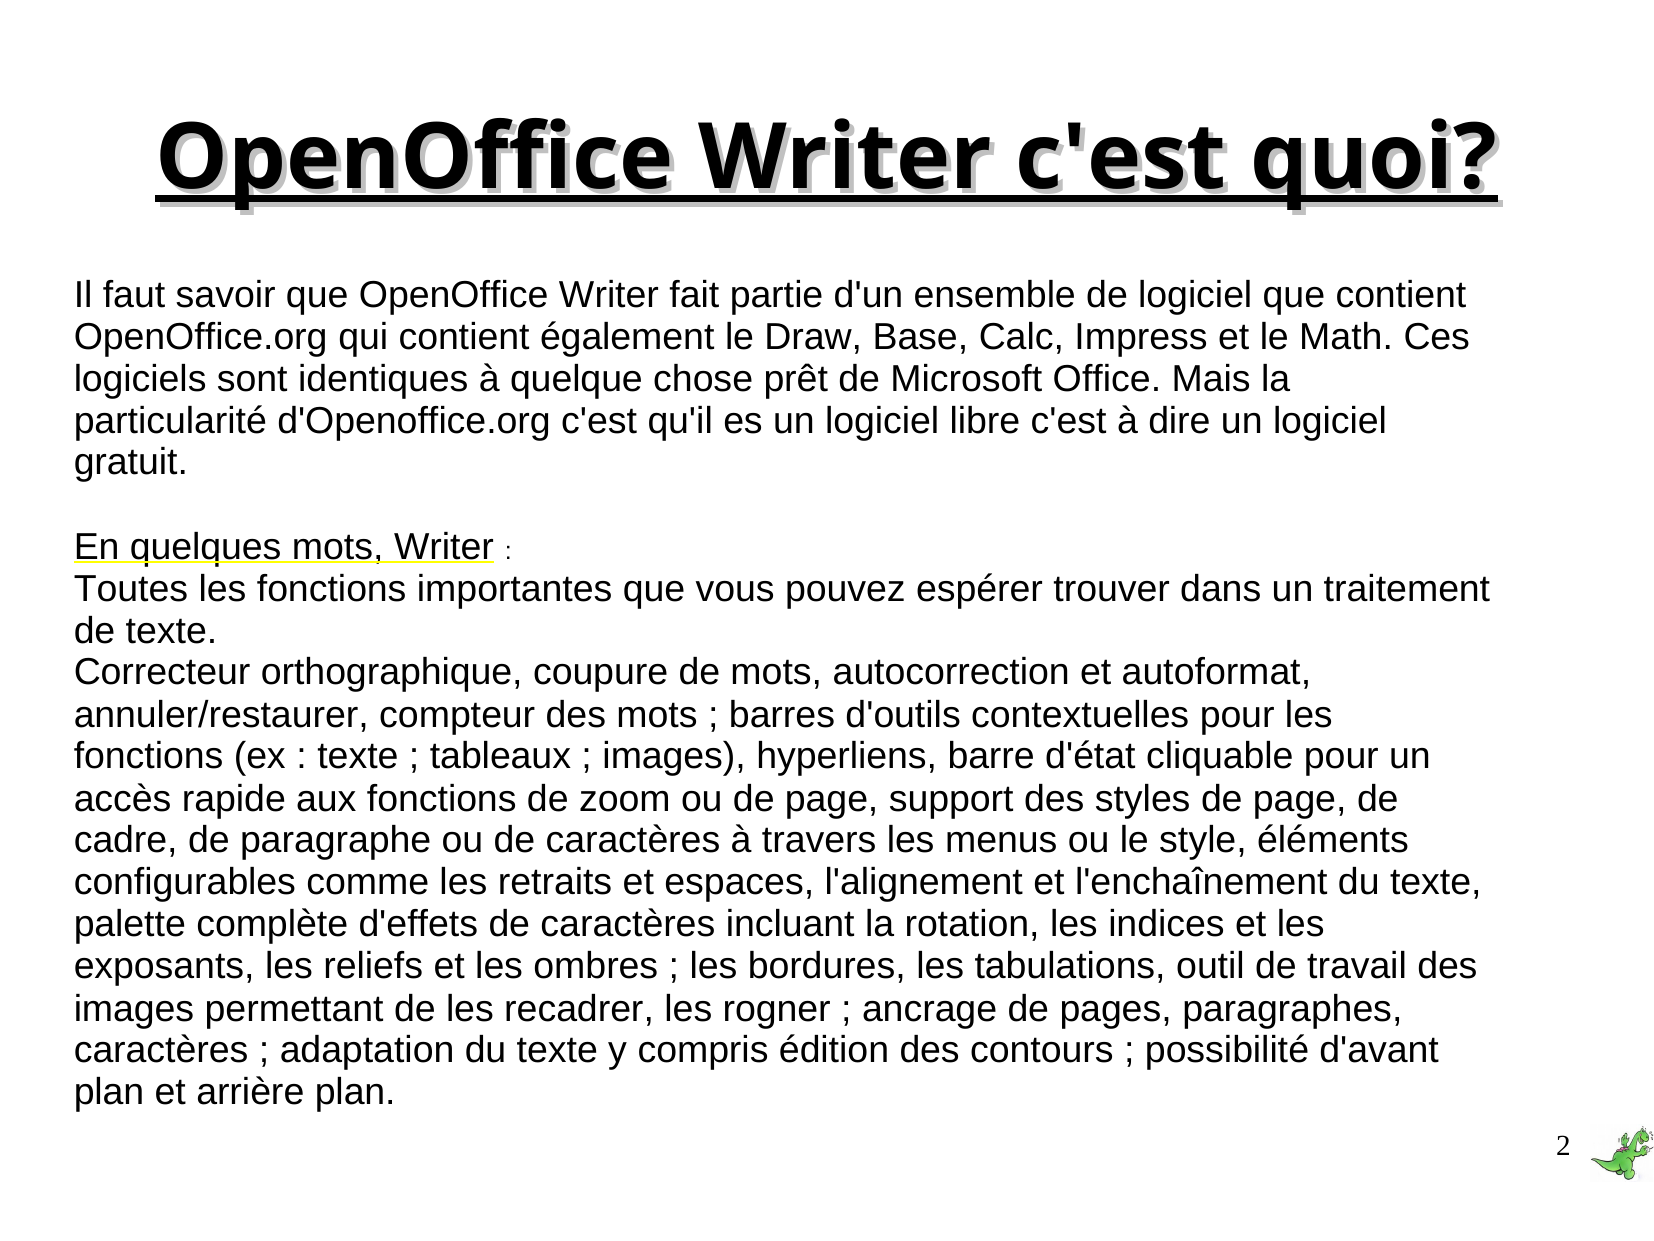

# OpenOffice Writer c'est quoi?
Il faut savoir que OpenOffice Writer fait partie d'un ensemble de logiciel que contient OpenOffice.org qui contient également le Draw, Base, Calc, Impress et le Math. Ces logiciels sont identiques à quelque chose prêt de Microsoft Office. Mais la particularité d'Openoffice.org c'est qu'il es un logiciel libre c'est à dire un logiciel gratuit.
En quelques mots, Writer :
Toutes les fonctions importantes que vous pouvez espérer trouver dans un traitement de texte.
Correcteur orthographique, coupure de mots, autocorrection et autoformat, annuler/restaurer, compteur des mots ; barres d'outils contextuelles pour les fonctions (ex : texte ; tableaux ; images), hyperliens, barre d'état cliquable pour un accès rapide aux fonctions de zoom ou de page, support des styles de page, de cadre, de paragraphe ou de caractères à travers les menus ou le style, éléments configurables comme les retraits et espaces, l'alignement et l'enchaînement du texte, palette complète d'effets de caractères incluant la rotation, les indices et les exposants, les reliefs et les ombres ; les bordures, les tabulations, outil de travail des images permettant de les recadrer, les rogner ; ancrage de pages, paragraphes, caractères ; adaptation du texte y compris édition des contours ; possibilité d'avant plan et arrière plan.
2